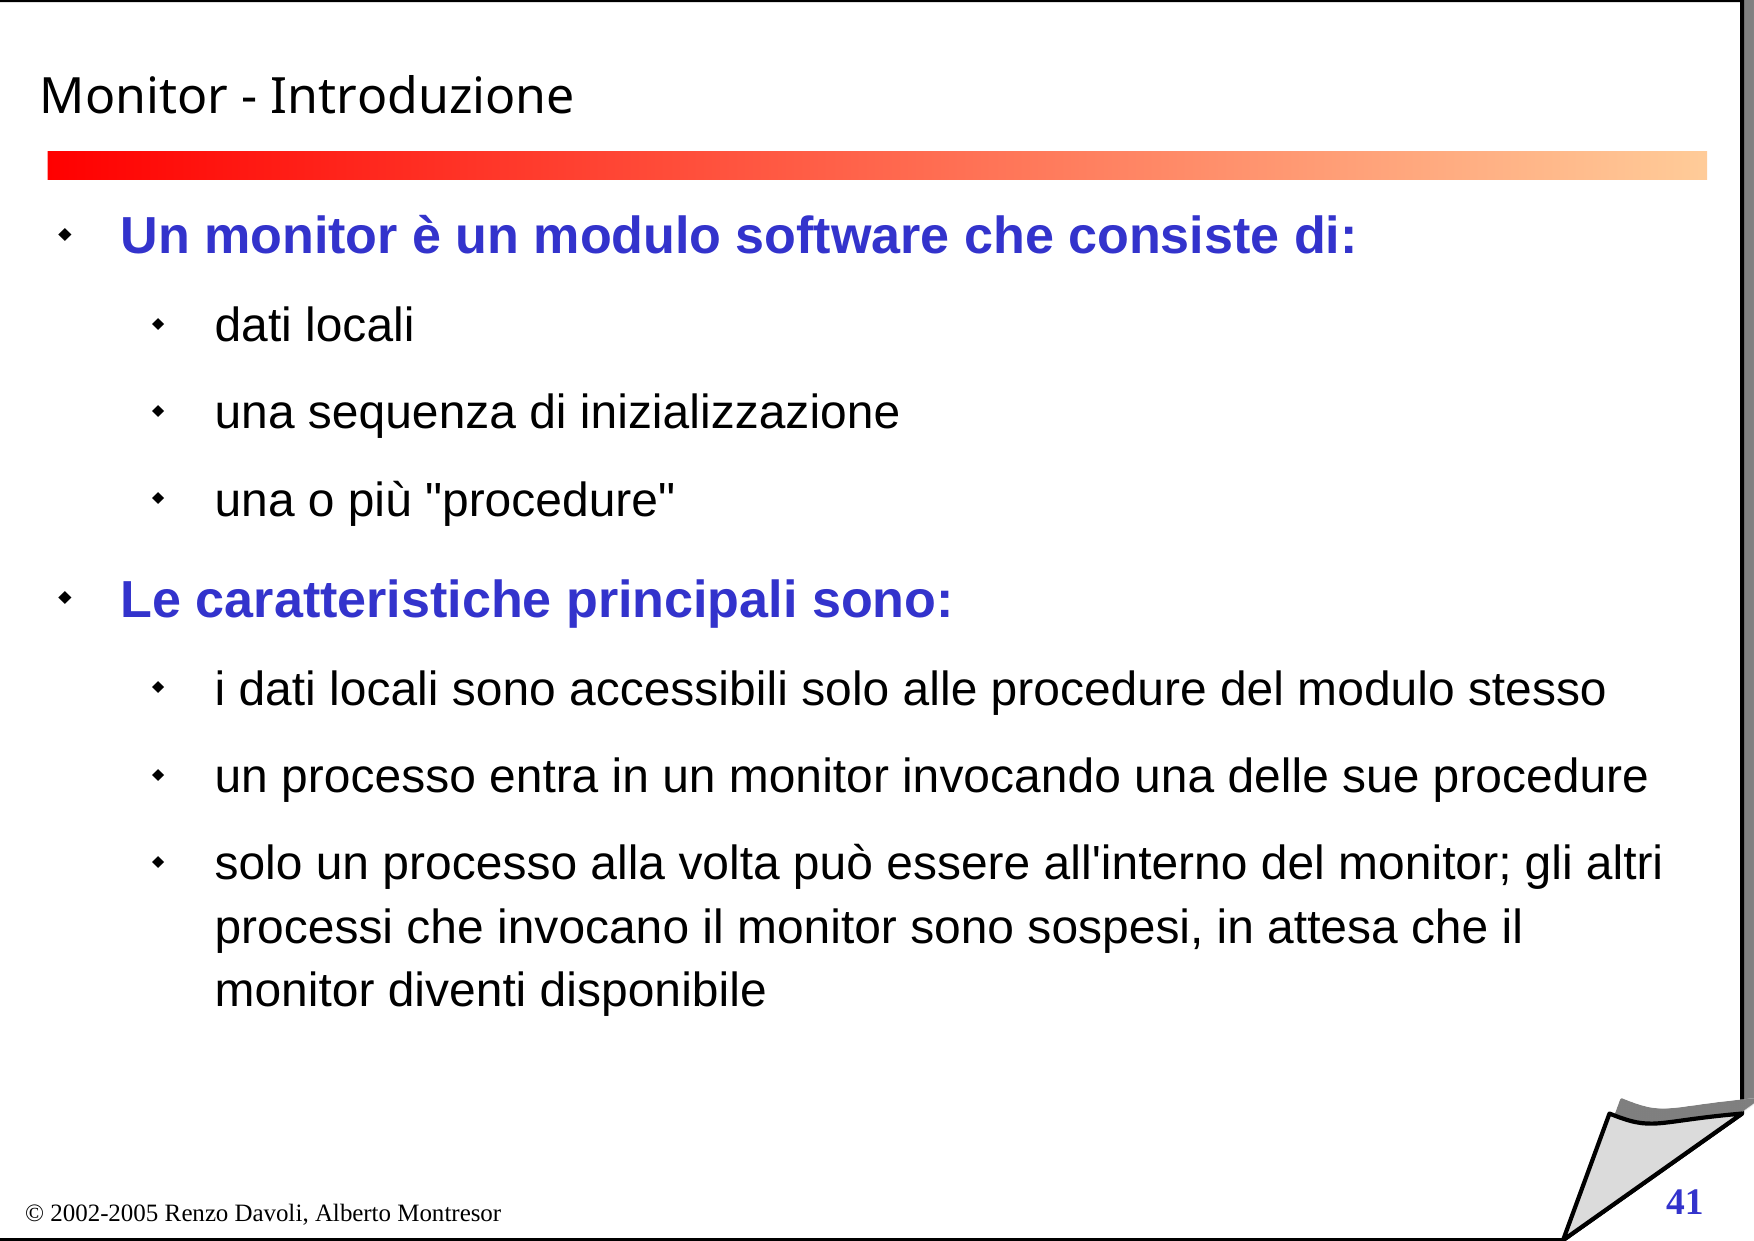

# Monitor - Introduzione
Un monitor è un modulo software che consiste di:
dati locali
una sequenza di inizializzazione
una o più "procedure"
Le caratteristiche principali sono:
i dati locali sono accessibili solo alle procedure del modulo stesso
un processo entra in un monitor invocando una delle sue procedure
solo un processo alla volta può essere all'interno del monitor; gli altri processi che invocano il monitor sono sospesi, in attesa che il monitor diventi disponibile